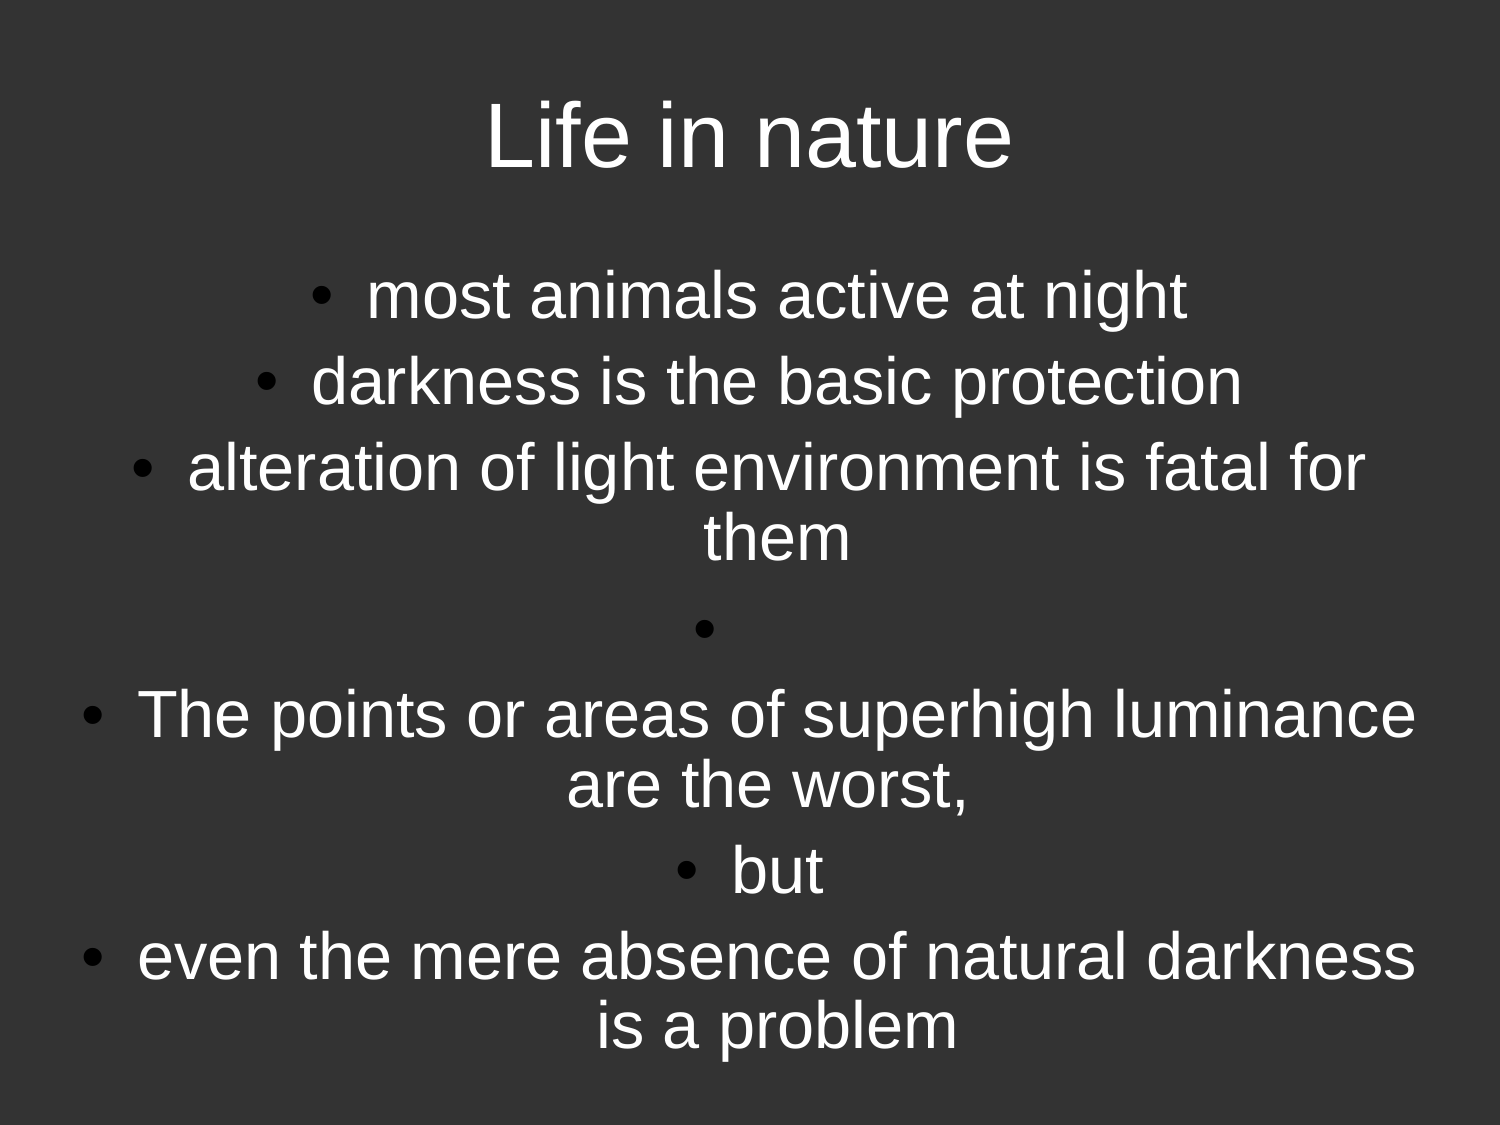

# Life in nature
most animals active at night
darkness is the basic protection
alteration of light environment is fatal for them
The points or areas of superhigh luminance are the worst,
but
even the mere absence of natural darkness is a problem